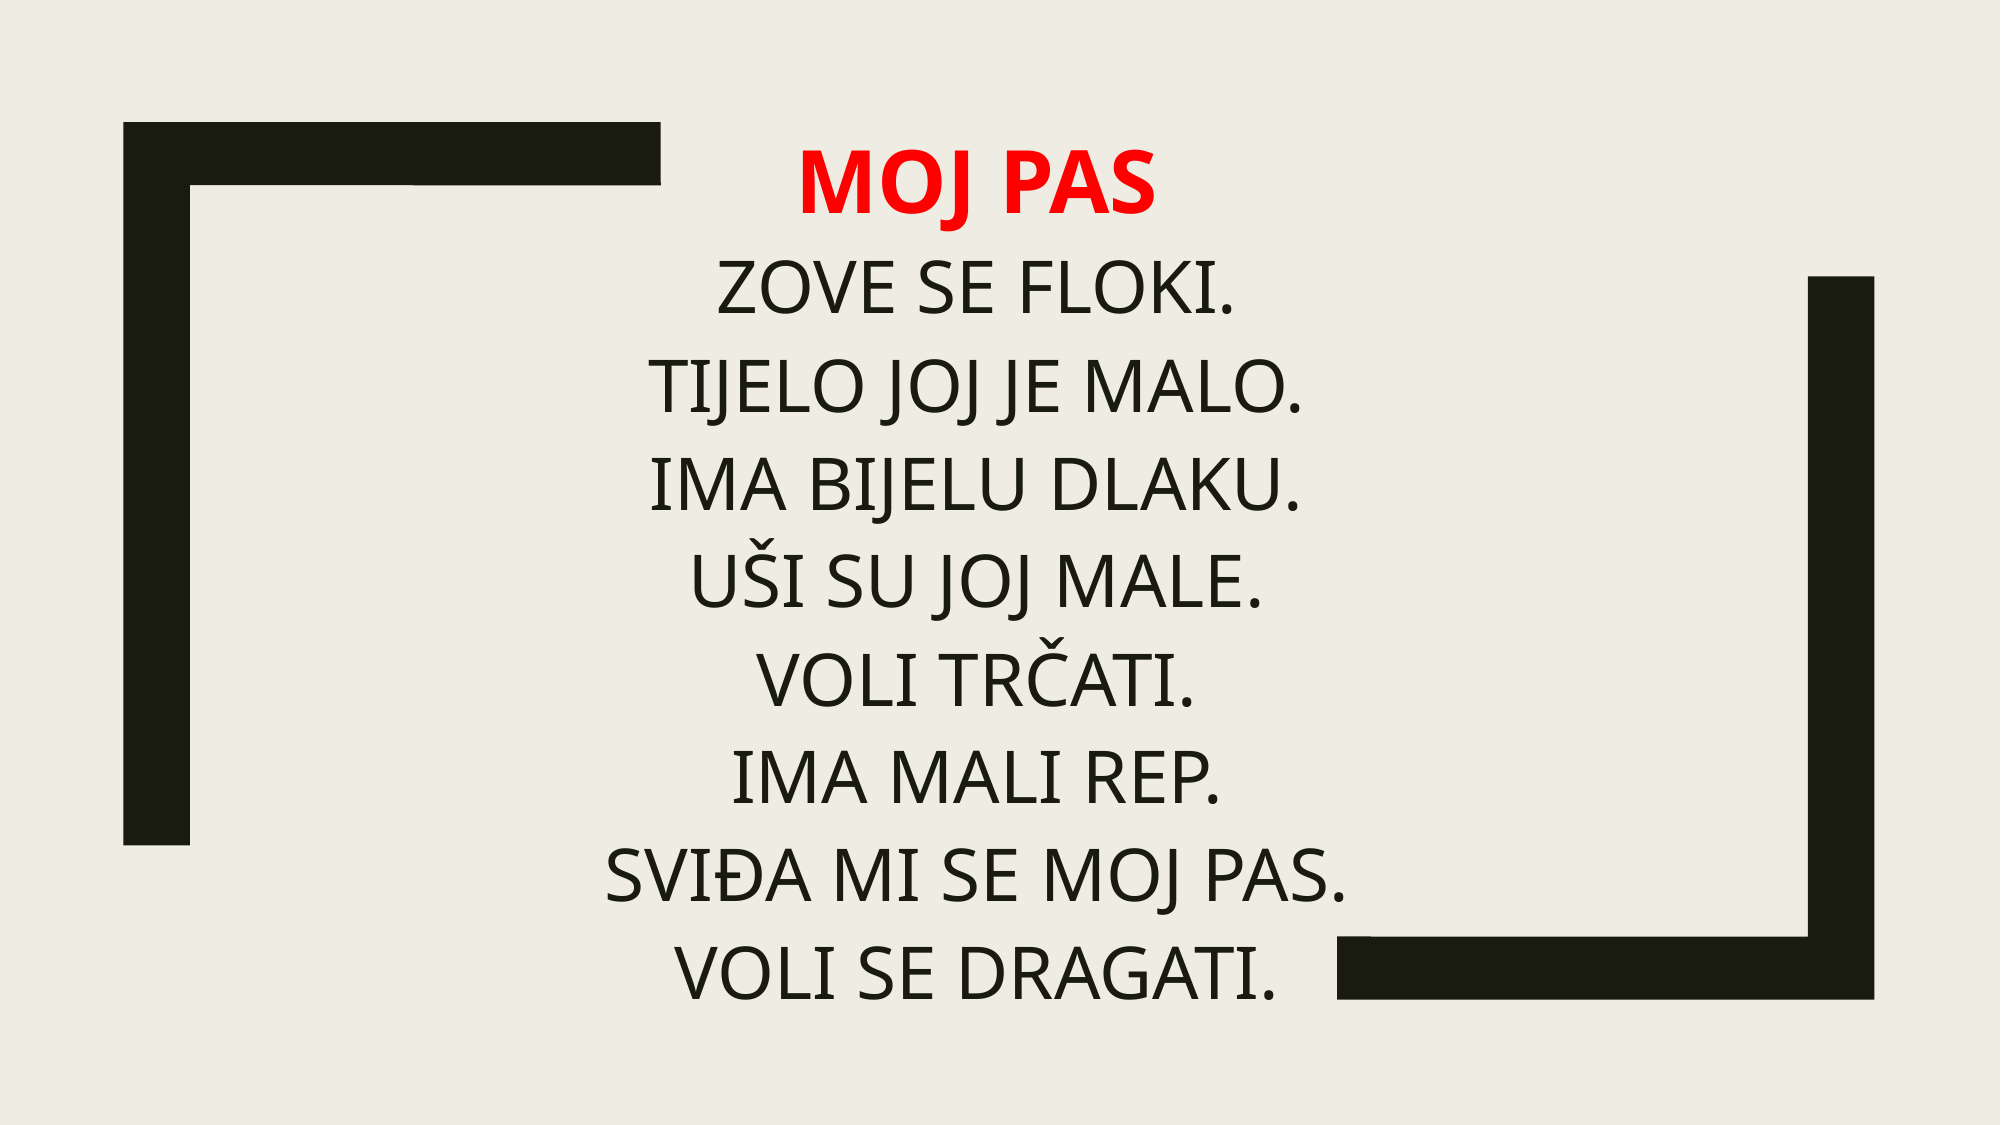

# MOJ PAS
ZOVE SE FLOKI.
TIJELO JOJ JE MALO.
IMA BIJELU DLAKU.
UŠI SU JOJ MALE.
VOLI TRČATI.
IMA MALI REP.
SVIĐA MI SE MOJ PAS.
VOLI SE DRAGATI.